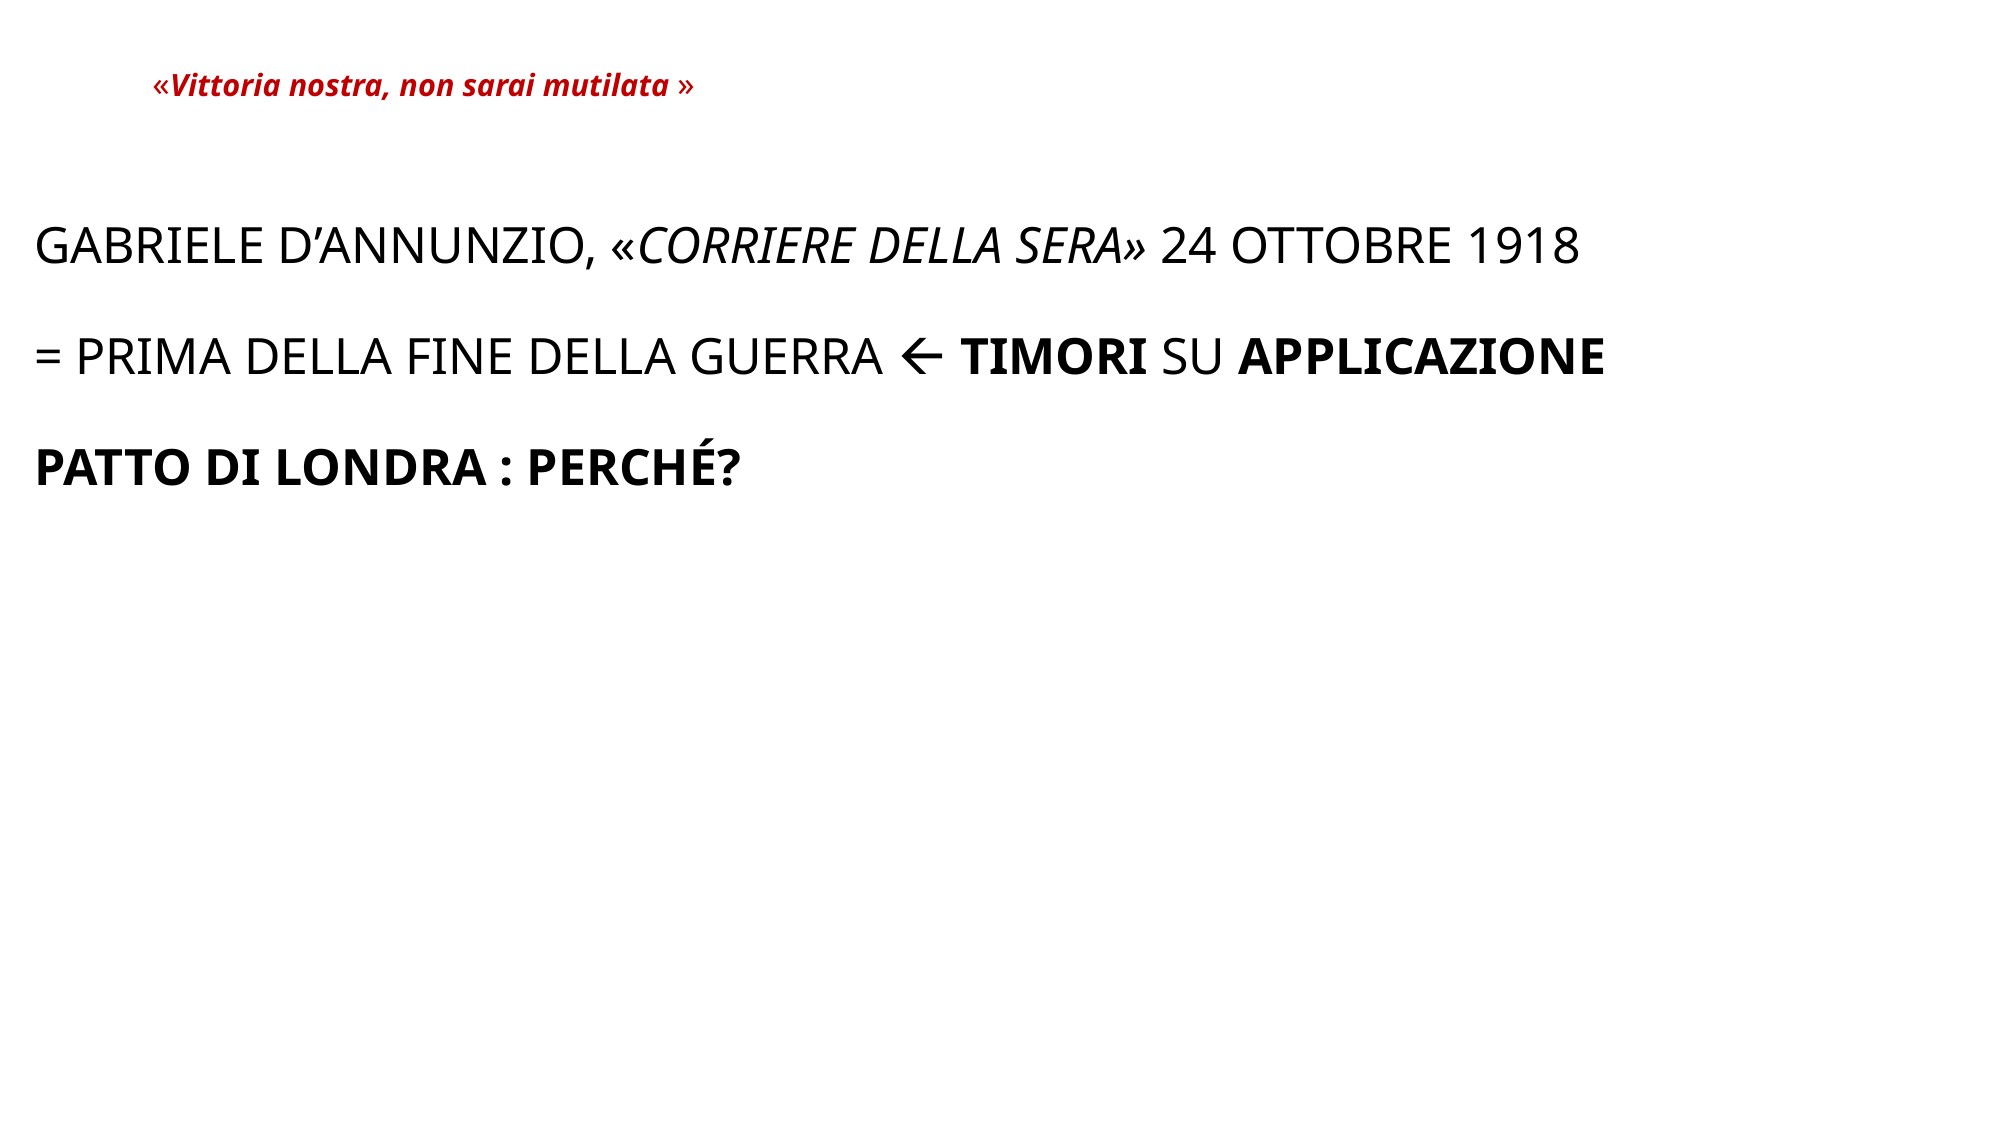

# «Vittoria nostra, non sarai mutilata »
GABRIELE D’ANNUNZIO, «CORRIERE DELLA SERA» 24 OTTOBRE 1918
= PRIMA DELLA FINE DELLA GUERRA  TIMORI SU APPLICAZIONE
PATTO DI LONDRA : PERCHÉ?